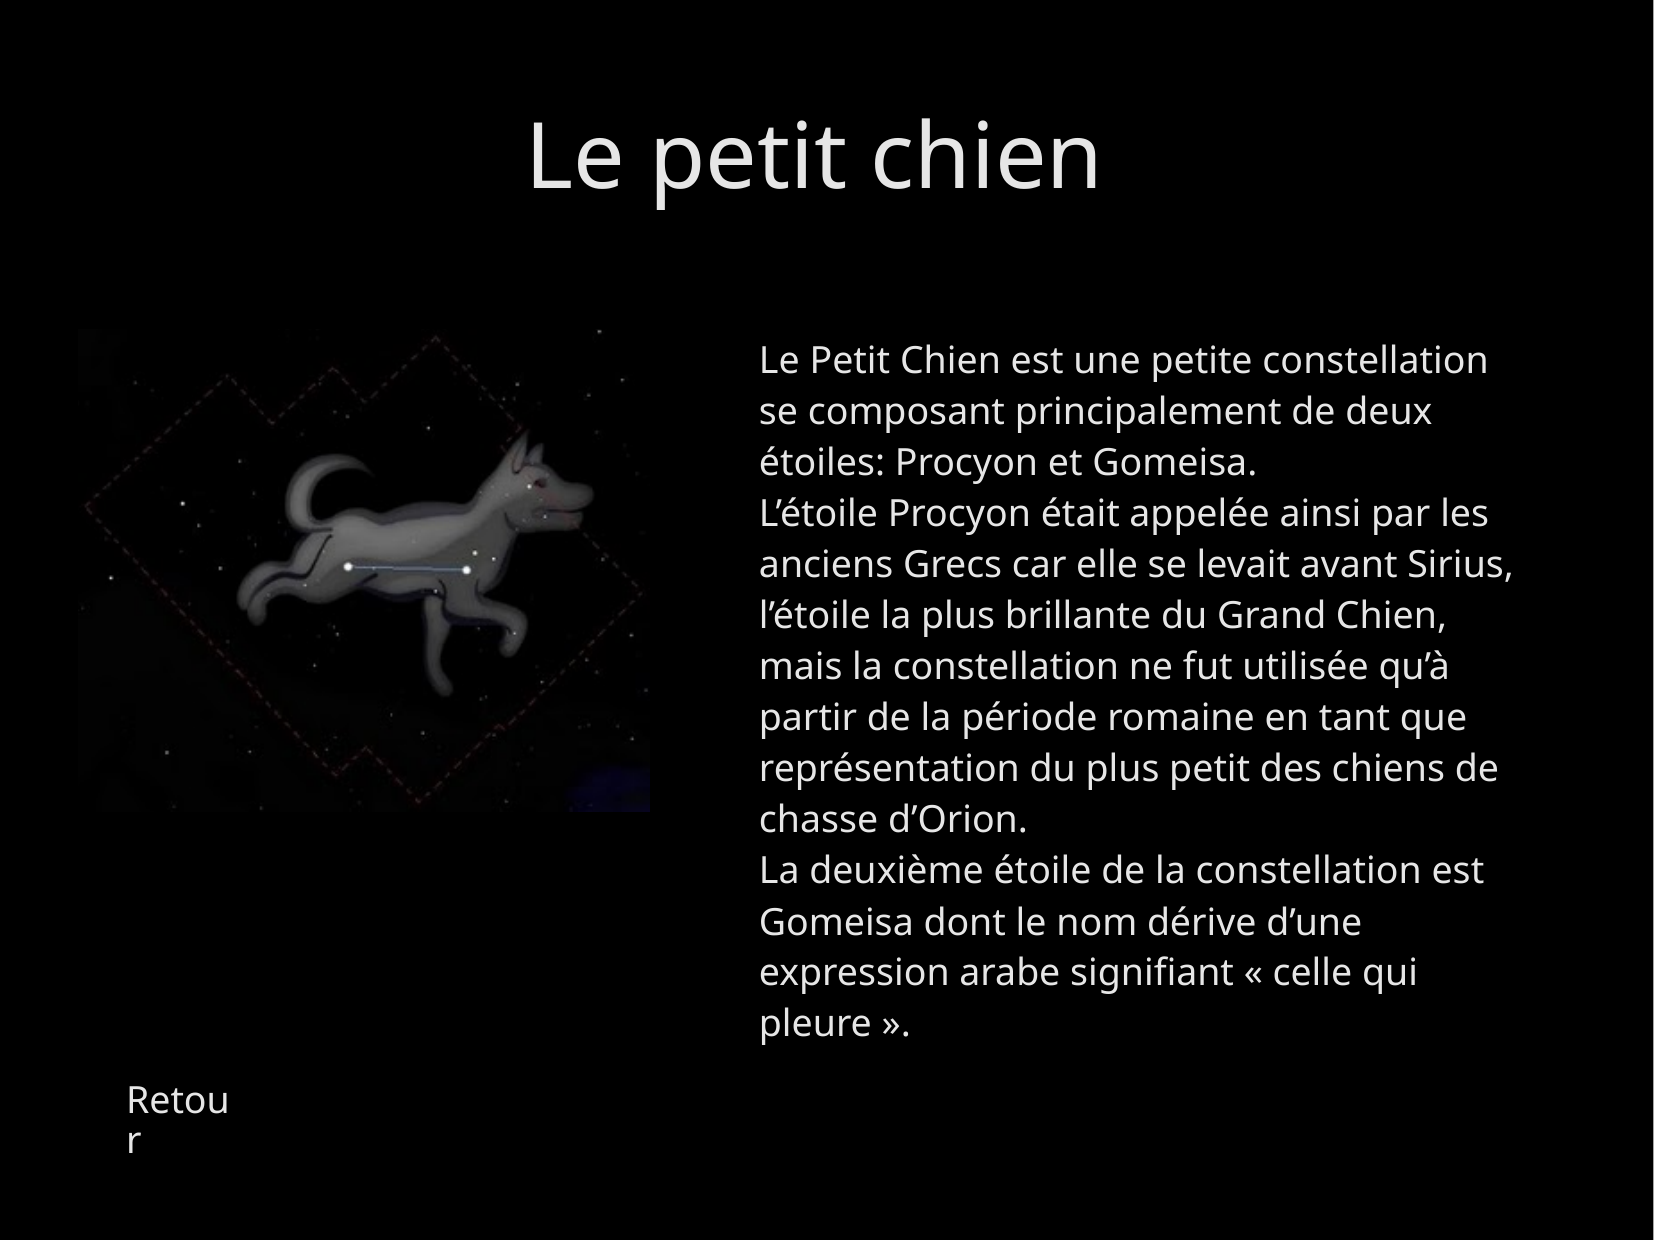

# Le petit chien
Le Petit Chien est une petite constellation se composant principalement de deux étoiles: Procyon et Gomeisa.
L’étoile Procyon était appelée ainsi par les anciens Grecs car elle se levait avant Sirius, l’étoile la plus brillante du Grand Chien, mais la constellation ne fut utilisée qu’à partir de la période romaine en tant que représentation du plus petit des chiens de chasse d’Orion.
La deuxième étoile de la constellation est Gomeisa dont le nom dérive d’une expression arabe signifiant « celle qui pleure ».
Retour